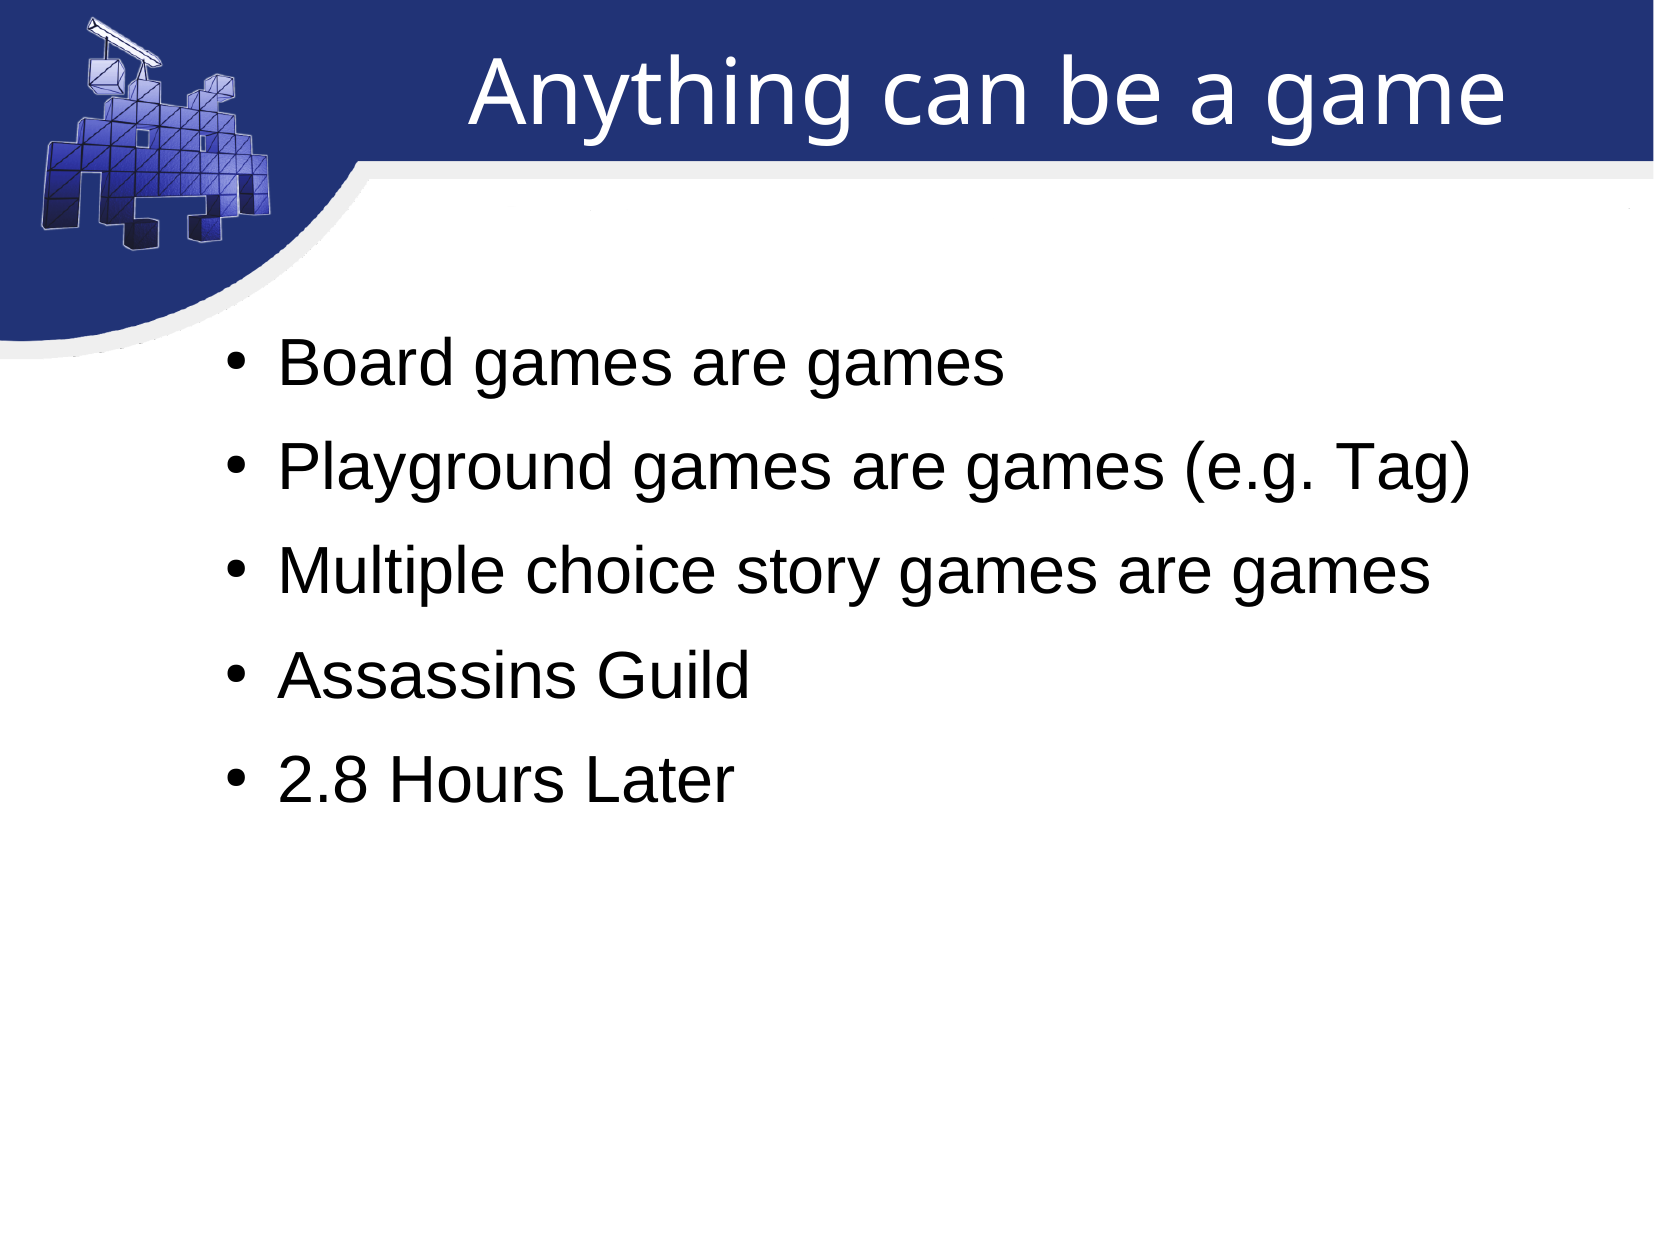

# Anything can be a game
Board games are games
Playground games are games (e.g. Tag)
Multiple choice story games are games
Assassins Guild
2.8 Hours Later